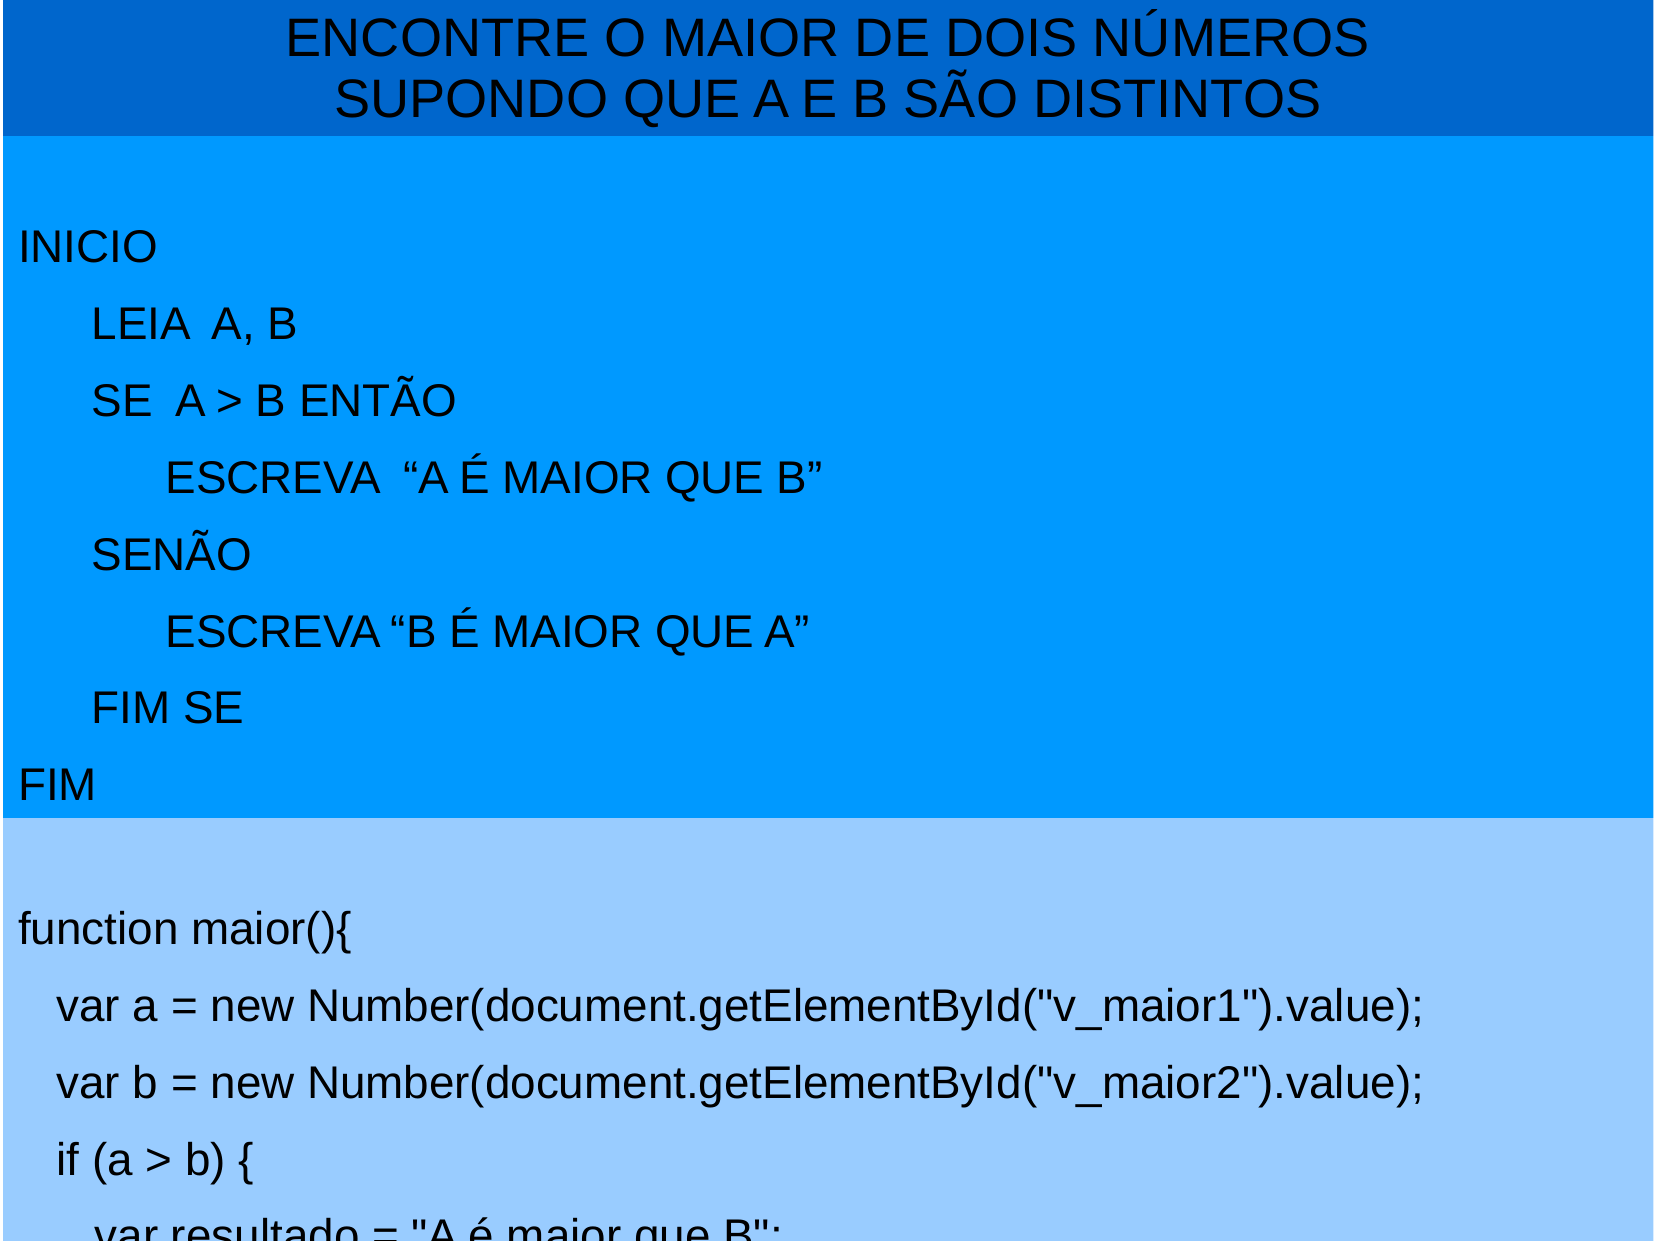

| ENCONTRE O MAIOR DE DOIS NÚMEROS SUPONDO QUE A E B SÃO DISTINTOS |
| --- |
| INICIO LEIA A, B SE A > B ENTÃO ESCREVA “A É MAIOR QUE B” SENÃO ESCREVA “B É MAIOR QUE A” FIM SE FIM |
| function maior(){ var a = new Number(document.getElementById("v\_maior1").value); var b = new Number(document.getElementById("v\_maior2").value); if (a > b) { var resultado = "A é maior que B"; } else { var resultado = "B é maior que A"; } document.getElementById("r\_maior").value = resultado; } |